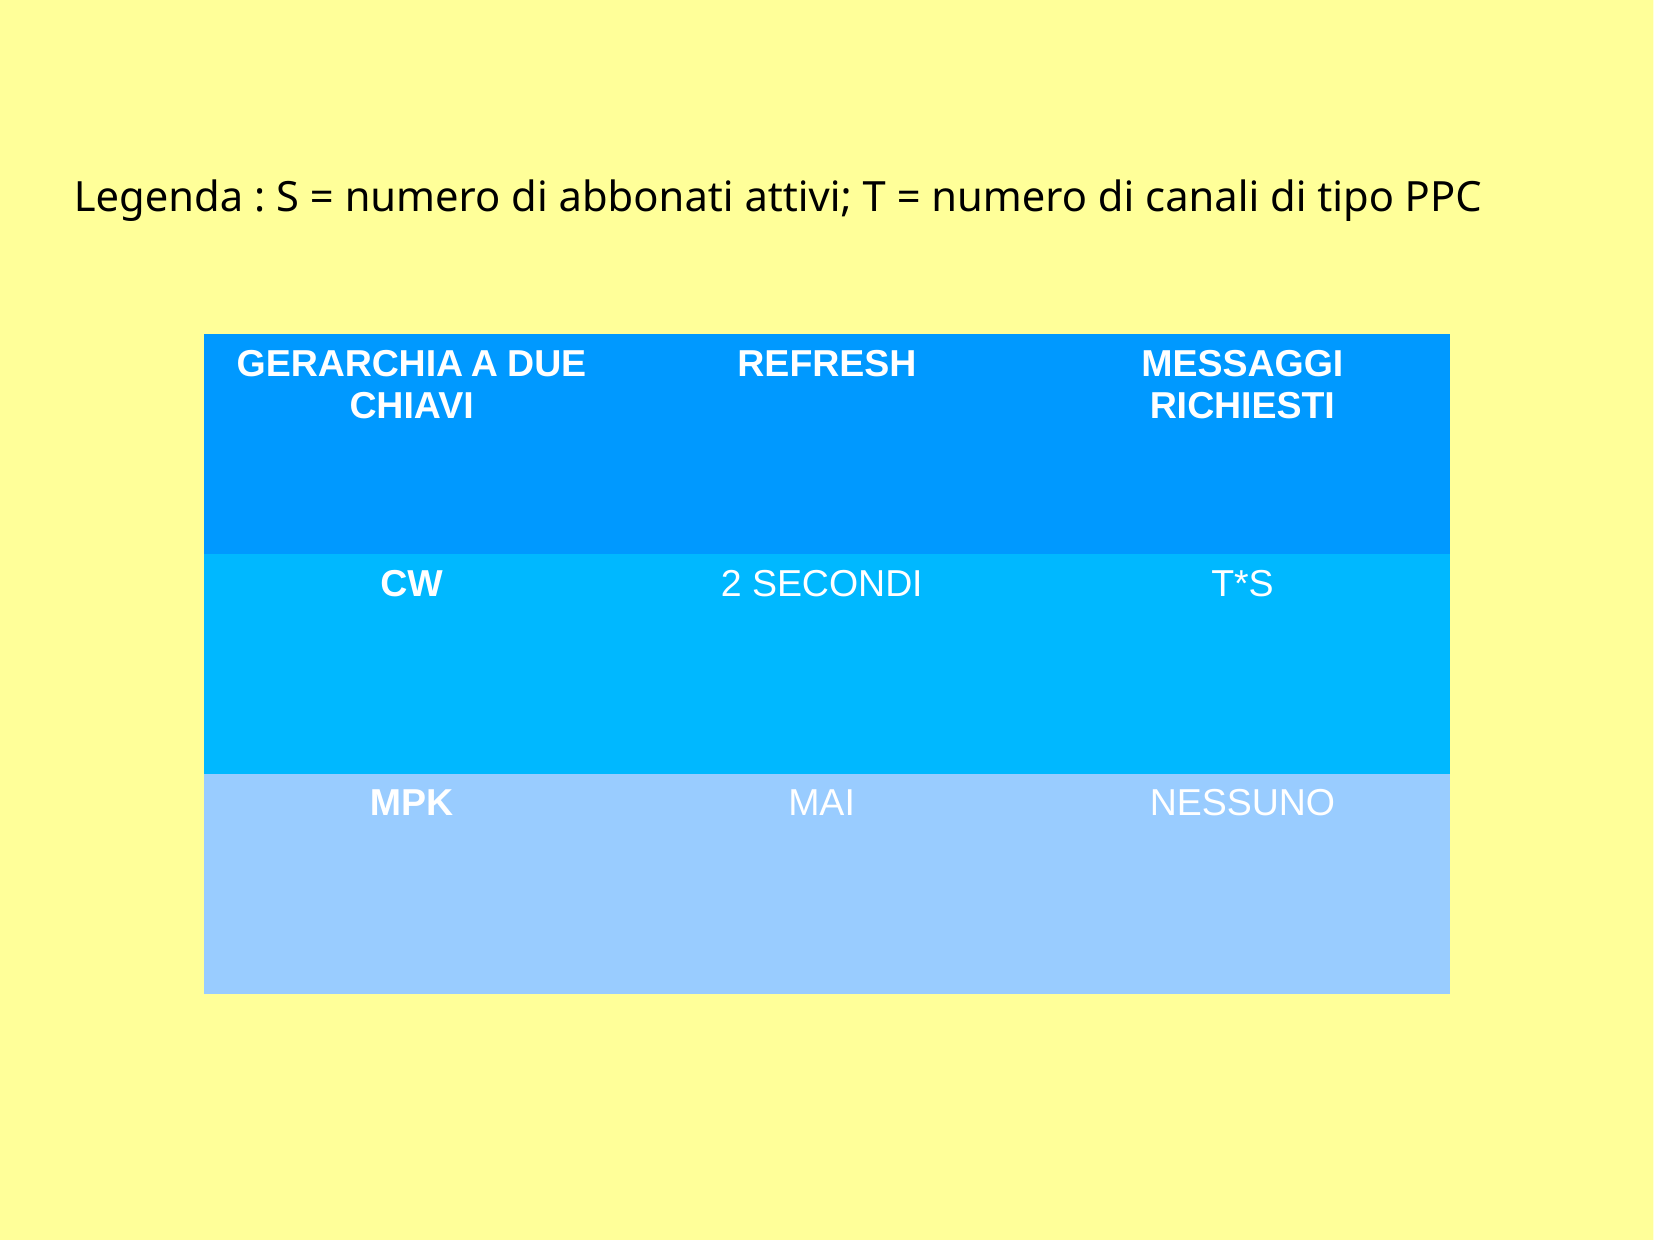

Legenda : S = numero di abbonati attivi; T = numero di canali di tipo PPC
| GERARCHIA A DUE CHIAVI | REFRESH | MESSAGGI RICHIESTI |
| --- | --- | --- |
| CW | 2 SECONDI | T\*S |
| MPK | MAI | NESSUNO |